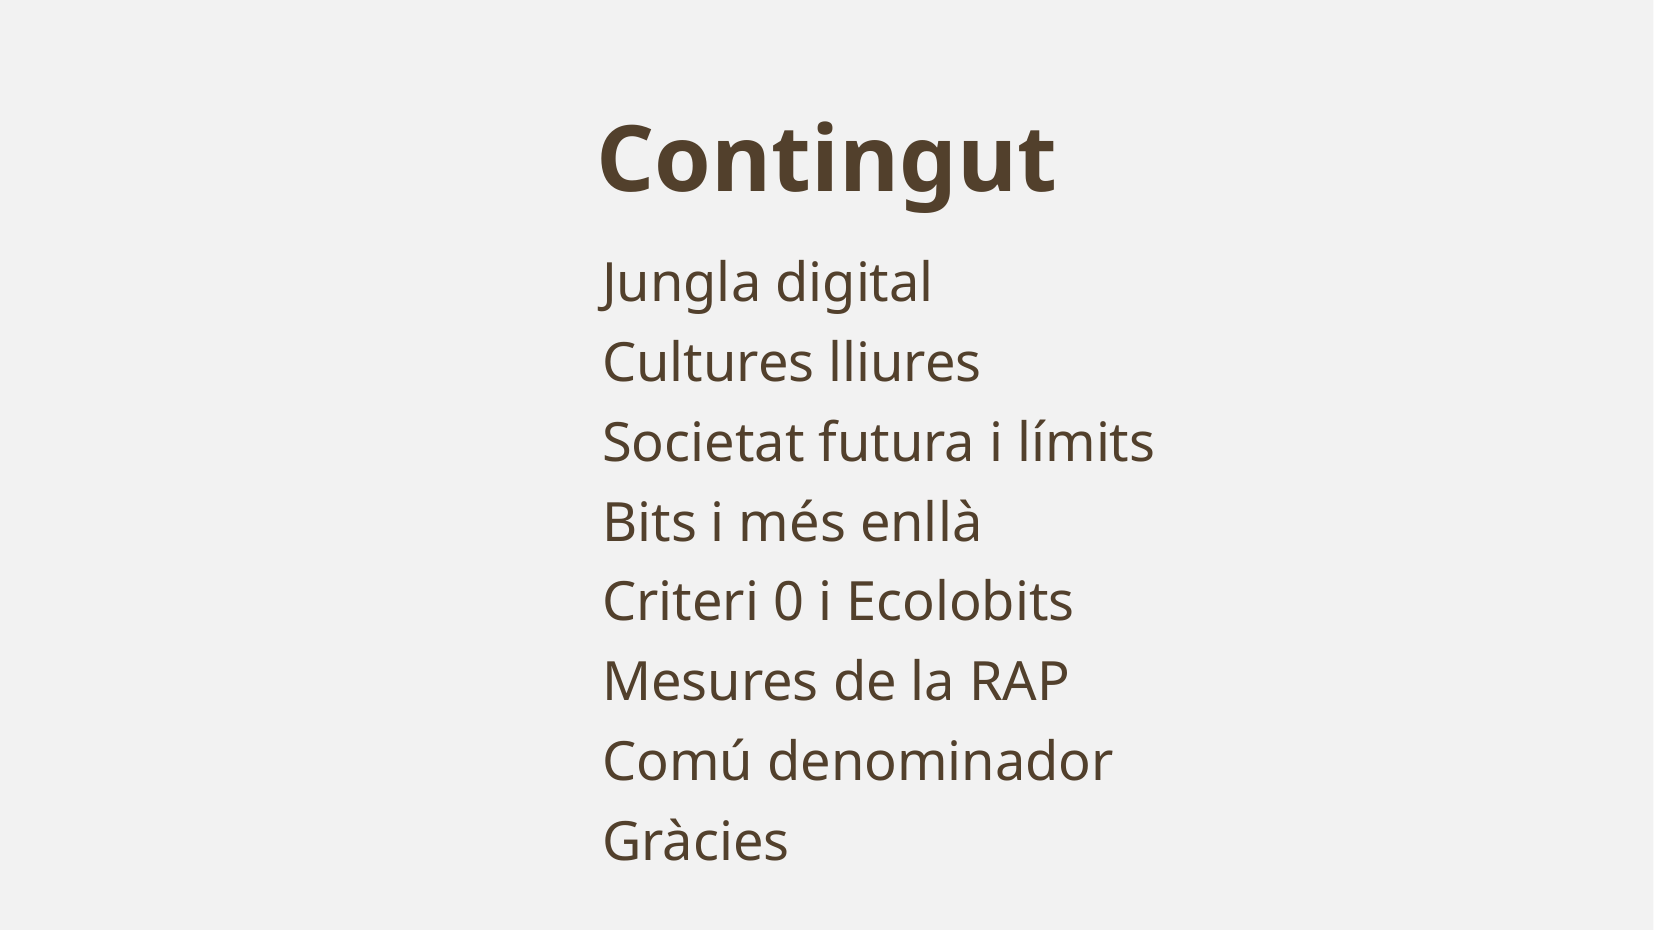

# Contingut
Jungla digital
Cultures lliures
Societat futura i límits
Bits i més enllà
Criteri 0 i Ecolobits
Mesures de la RAP
Comú denominador
Gràcies